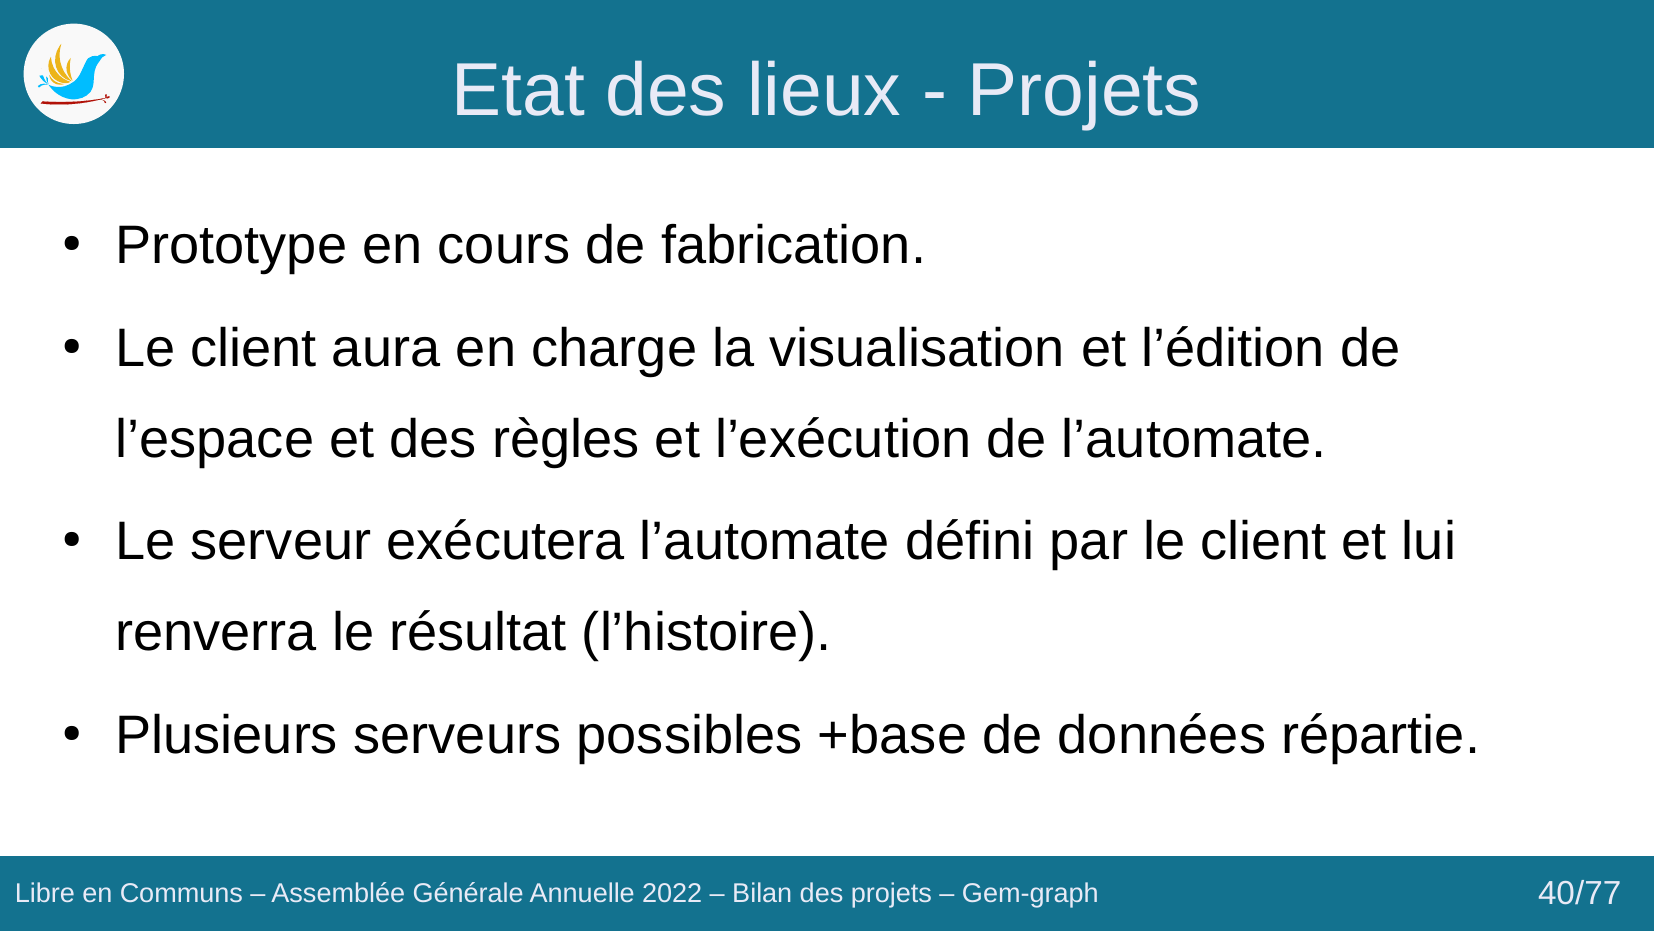

Etat des lieux - Projets
Prototype en cours de fabrication.
Le client aura en charge la visualisation et l’édition de l’espace et des règles et l’exécution de l’automate.
Le serveur exécutera l’automate défini par le client et lui renverra le résultat (l’histoire).
Plusieurs serveurs possibles +base de données répartie.
Libre en Communs – Assemblée Générale Annuelle 2022 – Bilan des projets – Gem-graph